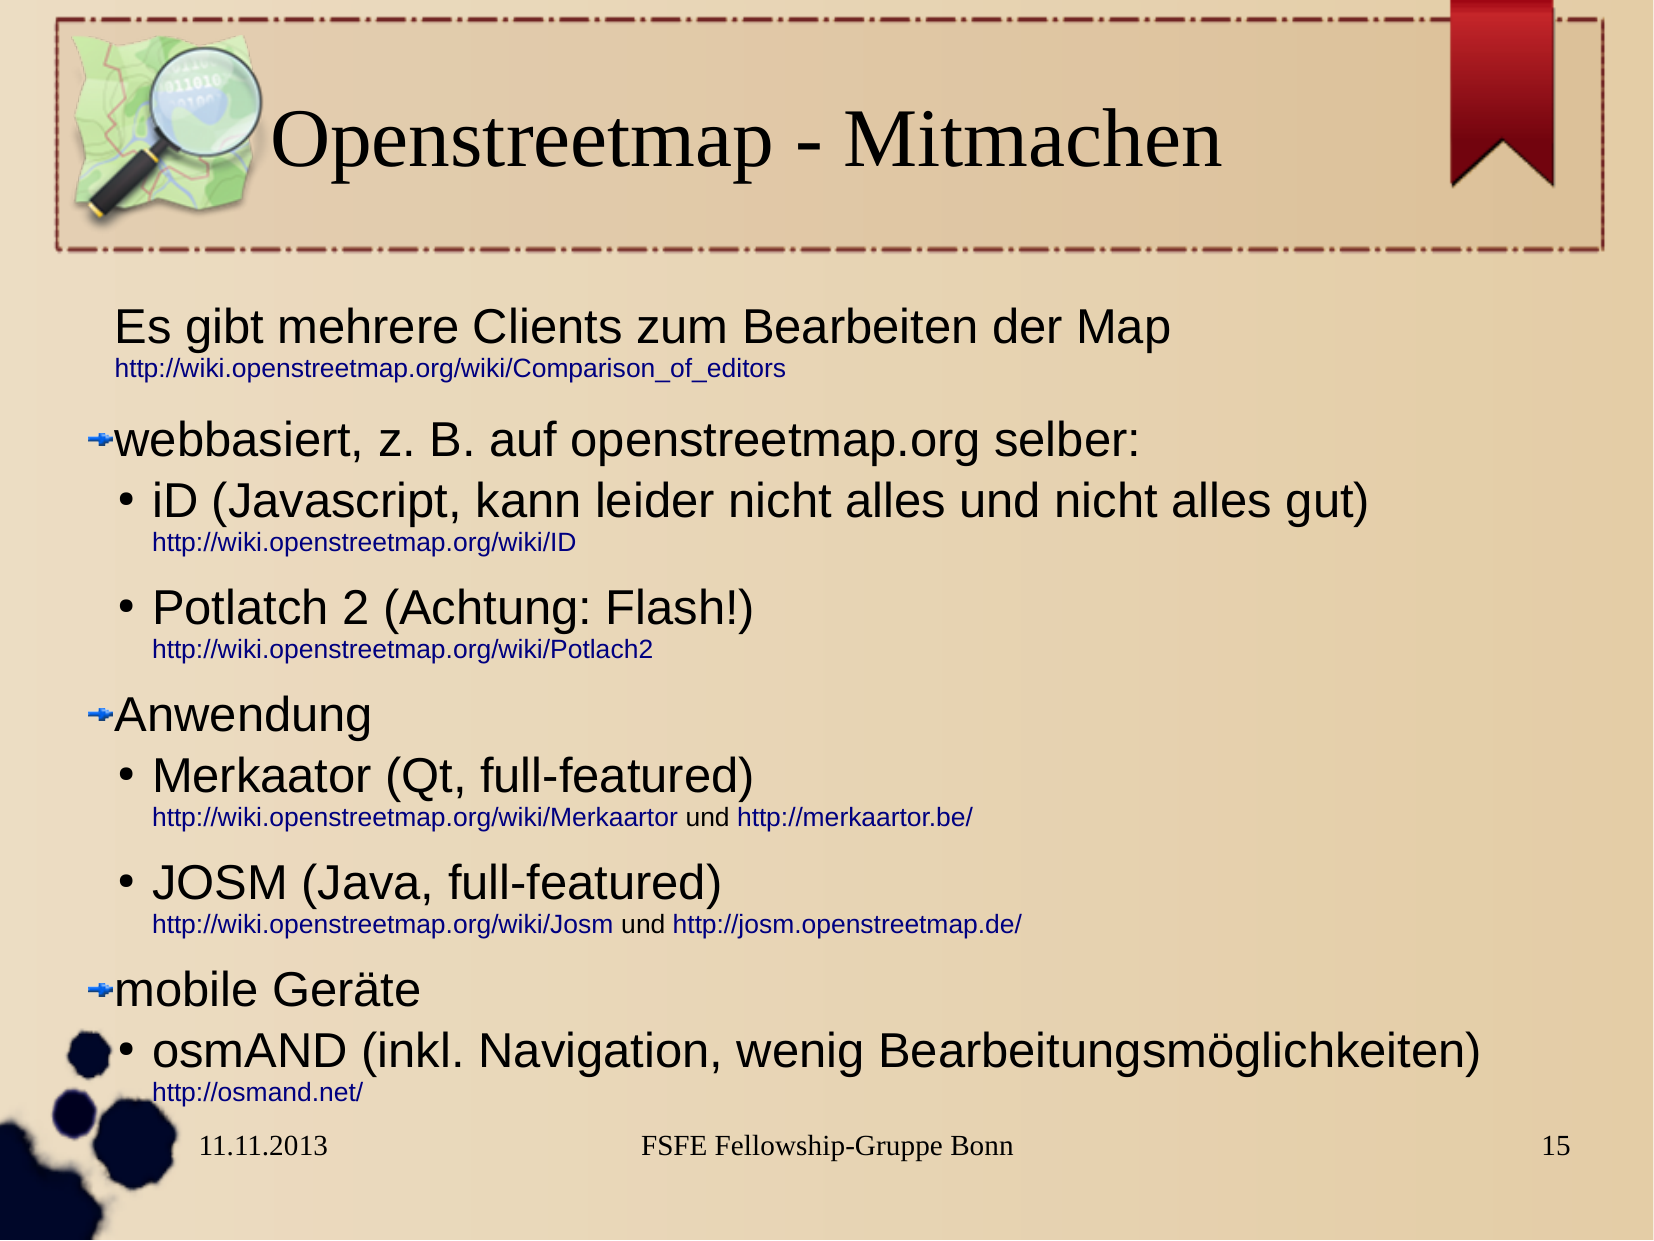

# Openstreetmap - Mitmachen
Es gibt mehrere Clients zum Bearbeiten der Map
http://wiki.openstreetmap.org/wiki/Comparison_of_editors
webbasiert, z. B. auf openstreetmap.org selber:
iD (Javascript, kann leider nicht alles und nicht alles gut)
http://wiki.openstreetmap.org/wiki/ID
Potlatch 2 (Achtung: Flash!)
http://wiki.openstreetmap.org/wiki/Potlach2
Anwendung
Merkaator (Qt, full-featured)
http://wiki.openstreetmap.org/wiki/Merkaartor und http://merkaartor.be/
JOSM (Java, full-featured)
http://wiki.openstreetmap.org/wiki/Josm und http://josm.openstreetmap.de/
mobile Geräte
osmAND (inkl. Navigation, wenig Bearbeitungsmöglichkeiten)
http://osmand.net/
 11.11.2013
FSFE Fellowship-Gruppe Bonn
15